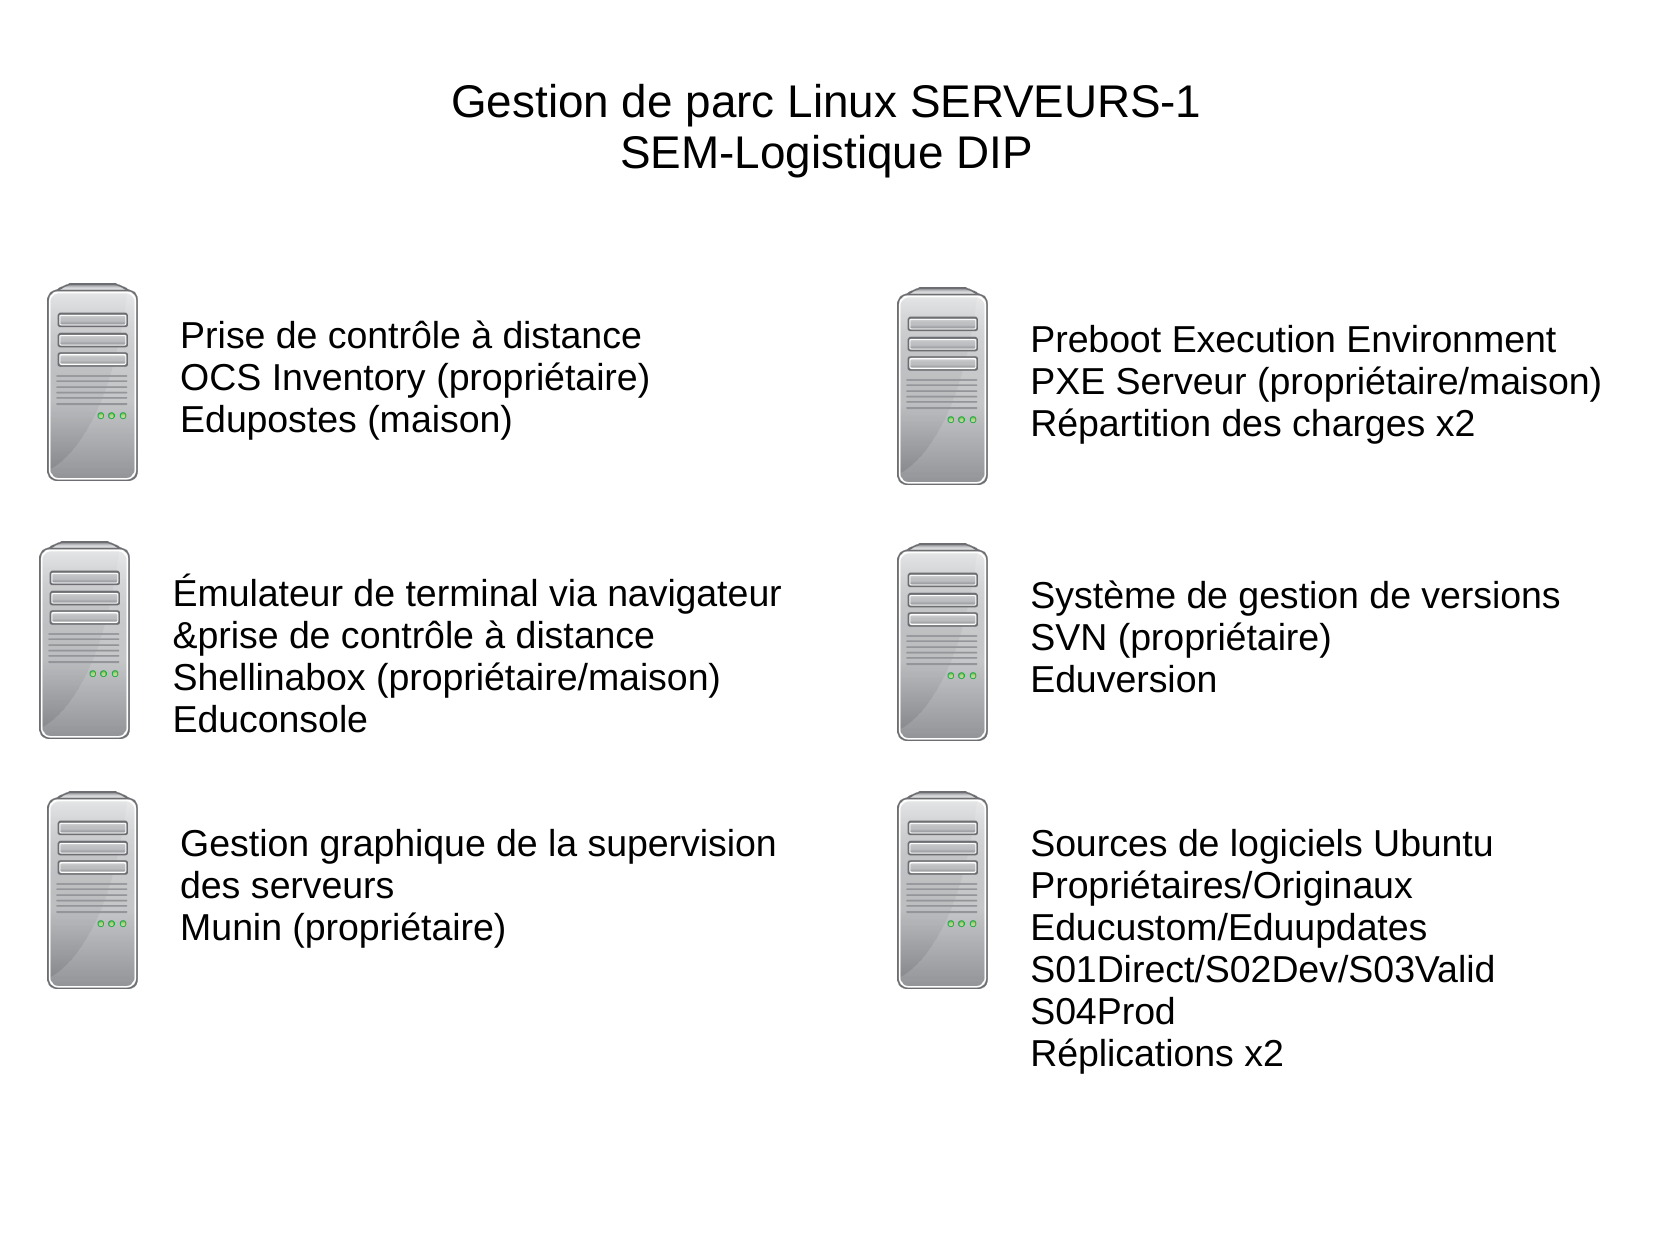

# Gestion de parc Linux SERVEURS-1 SEM-Logistique DIP
Prise de contrôle à distance
OCS Inventory (propriétaire)
Edupostes (maison)
Preboot Execution Environment
PXE Serveur (propriétaire/maison)
Répartition des charges x2
Émulateur de terminal via navigateur
&prise de contrôle à distance
Shellinabox (propriétaire/maison)
Educonsole
Système de gestion de versions
SVN (propriétaire)
Eduversion
Gestion graphique de la supervision
des serveurs
Munin (propriétaire)
Sources de logiciels Ubuntu
Propriétaires/Originaux
Educustom/Eduupdates
S01Direct/S02Dev/S03Valid
S04Prod
Réplications x2